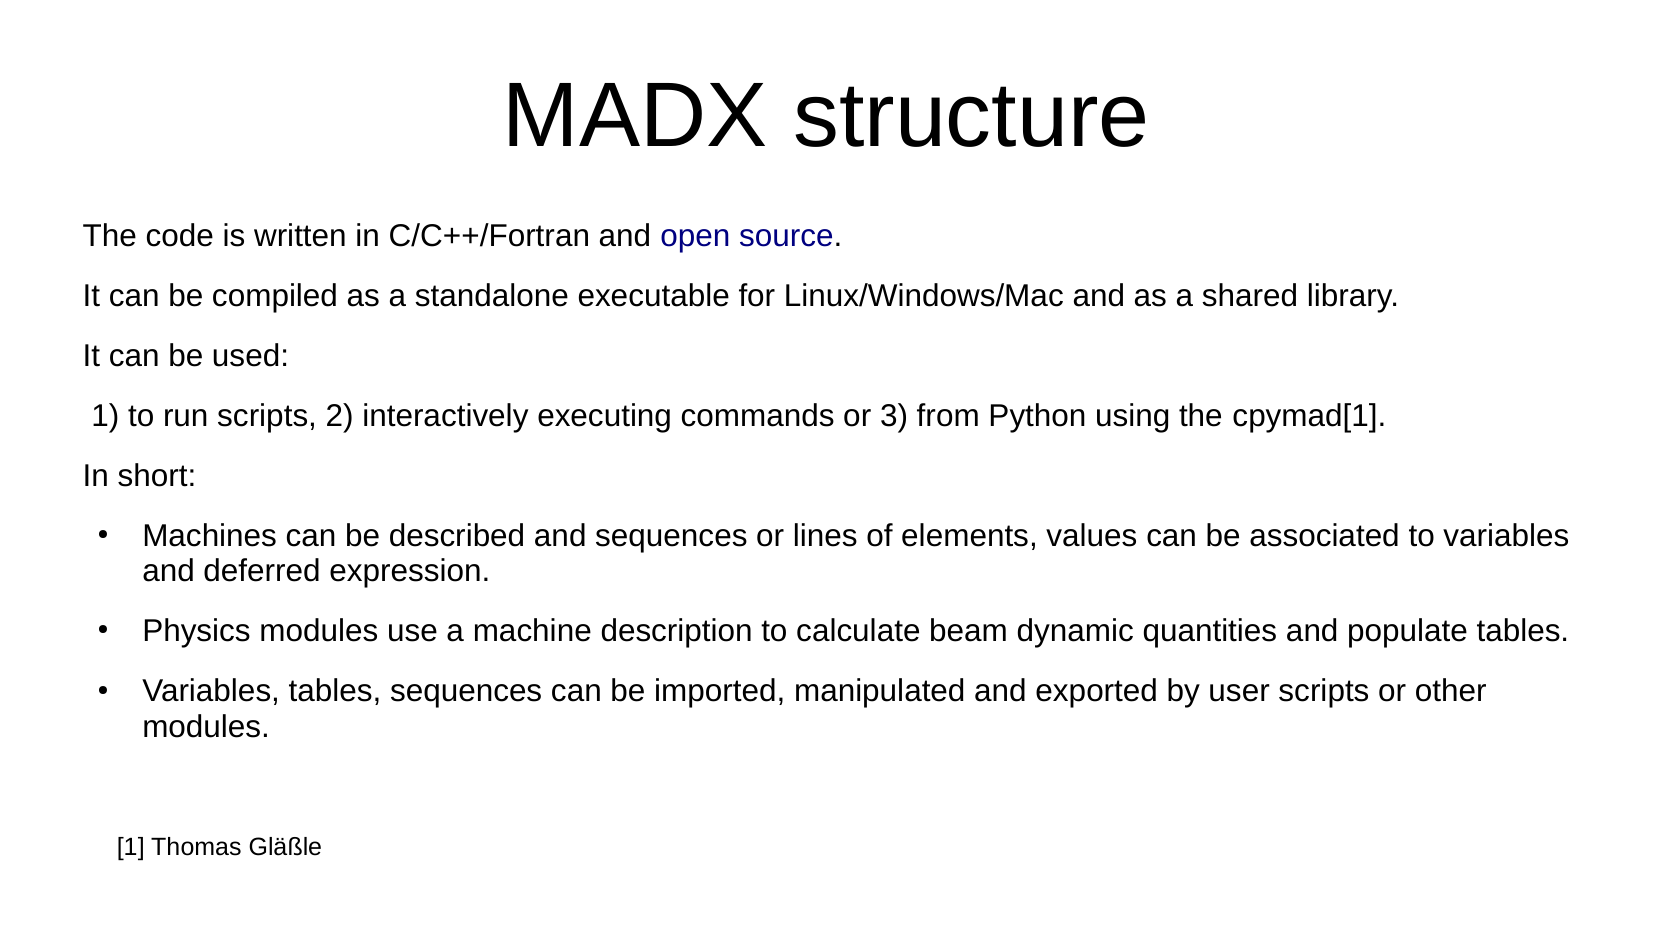

# MADX structure
The code is written in C/C++/Fortran and open source.
It can be compiled as a standalone executable for Linux/Windows/Mac and as a shared library.
It can be used:
 1) to run scripts, 2) interactively executing commands or 3) from Python using the cpymad[1].
In short:
Machines can be described and sequences or lines of elements, values can be associated to variables and deferred expression.
Physics modules use a machine description to calculate beam dynamic quantities and populate tables.
Variables, tables, sequences can be imported, manipulated and exported by user scripts or other modules.
[1] Thomas Gläßle